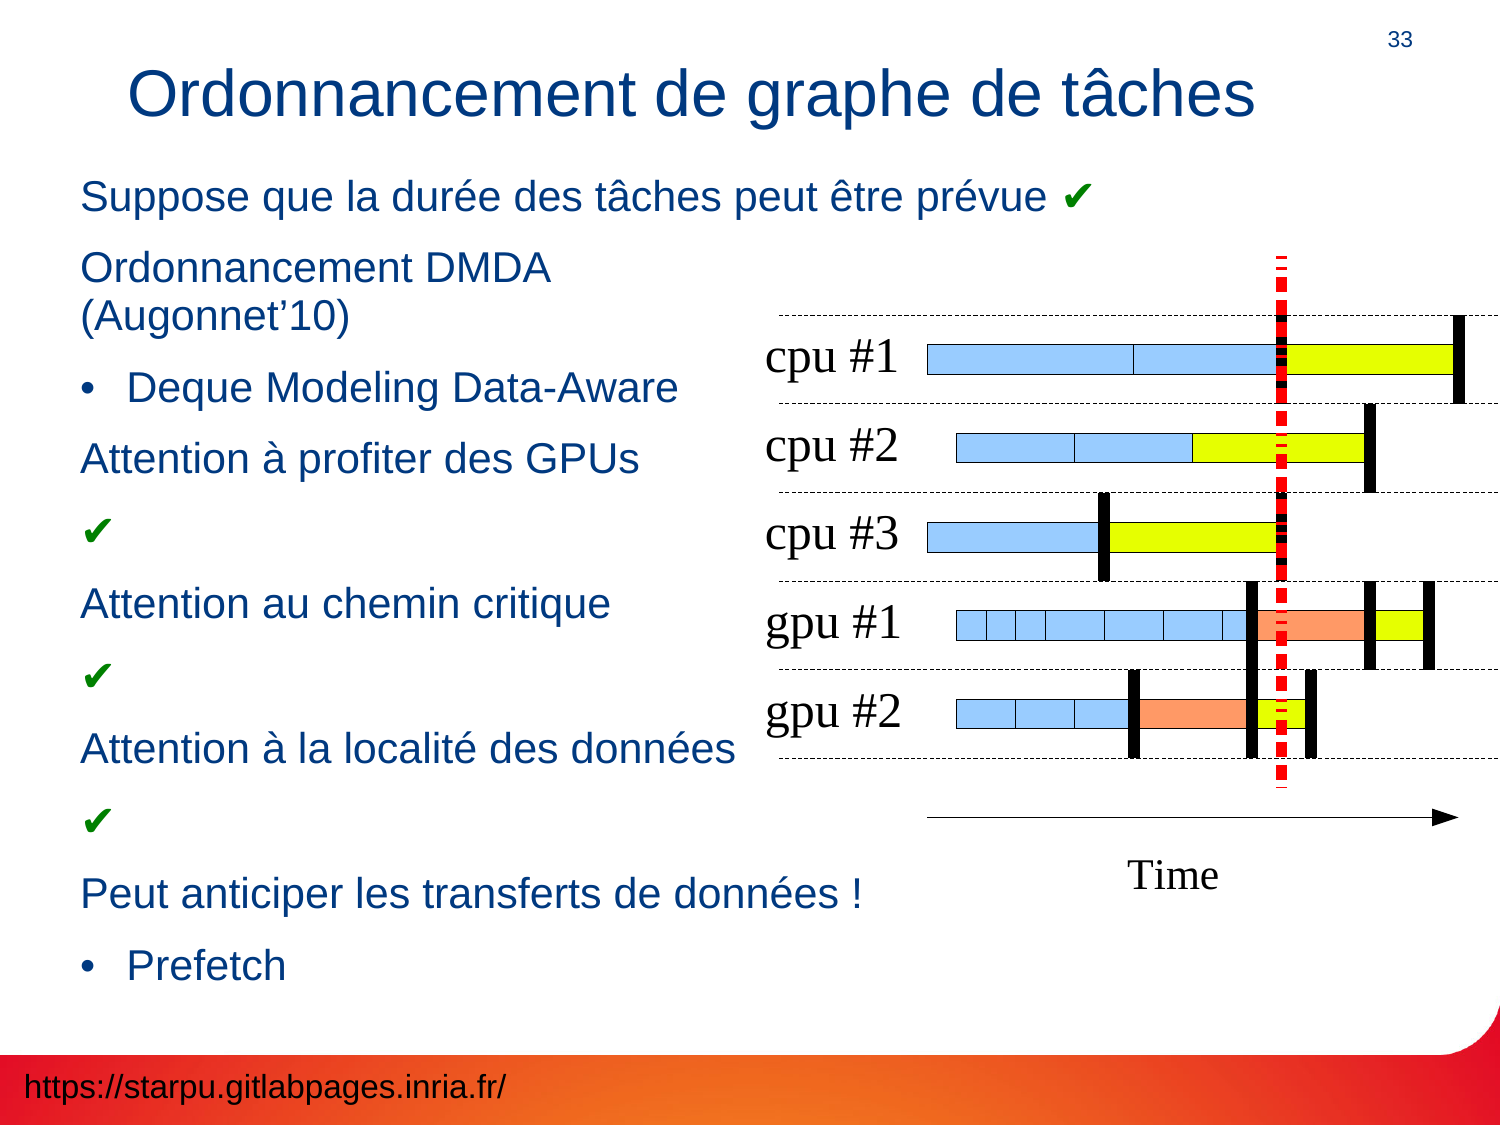

# Ordonnancement de graphe de tâches
Suppose que la durée des tâches peut être prévue ✔
Ordonnancement DMDA
(Augonnet’10)
Deque Modeling Data-Aware
Attention à profiter des GPUs
✔
Attention au chemin critique
✔
Attention à la localité des données
✔
Peut anticiper les transferts de données !
Prefetch
cpu #1
cpu #2
cpu #3
gpu #1
gpu #2
Time